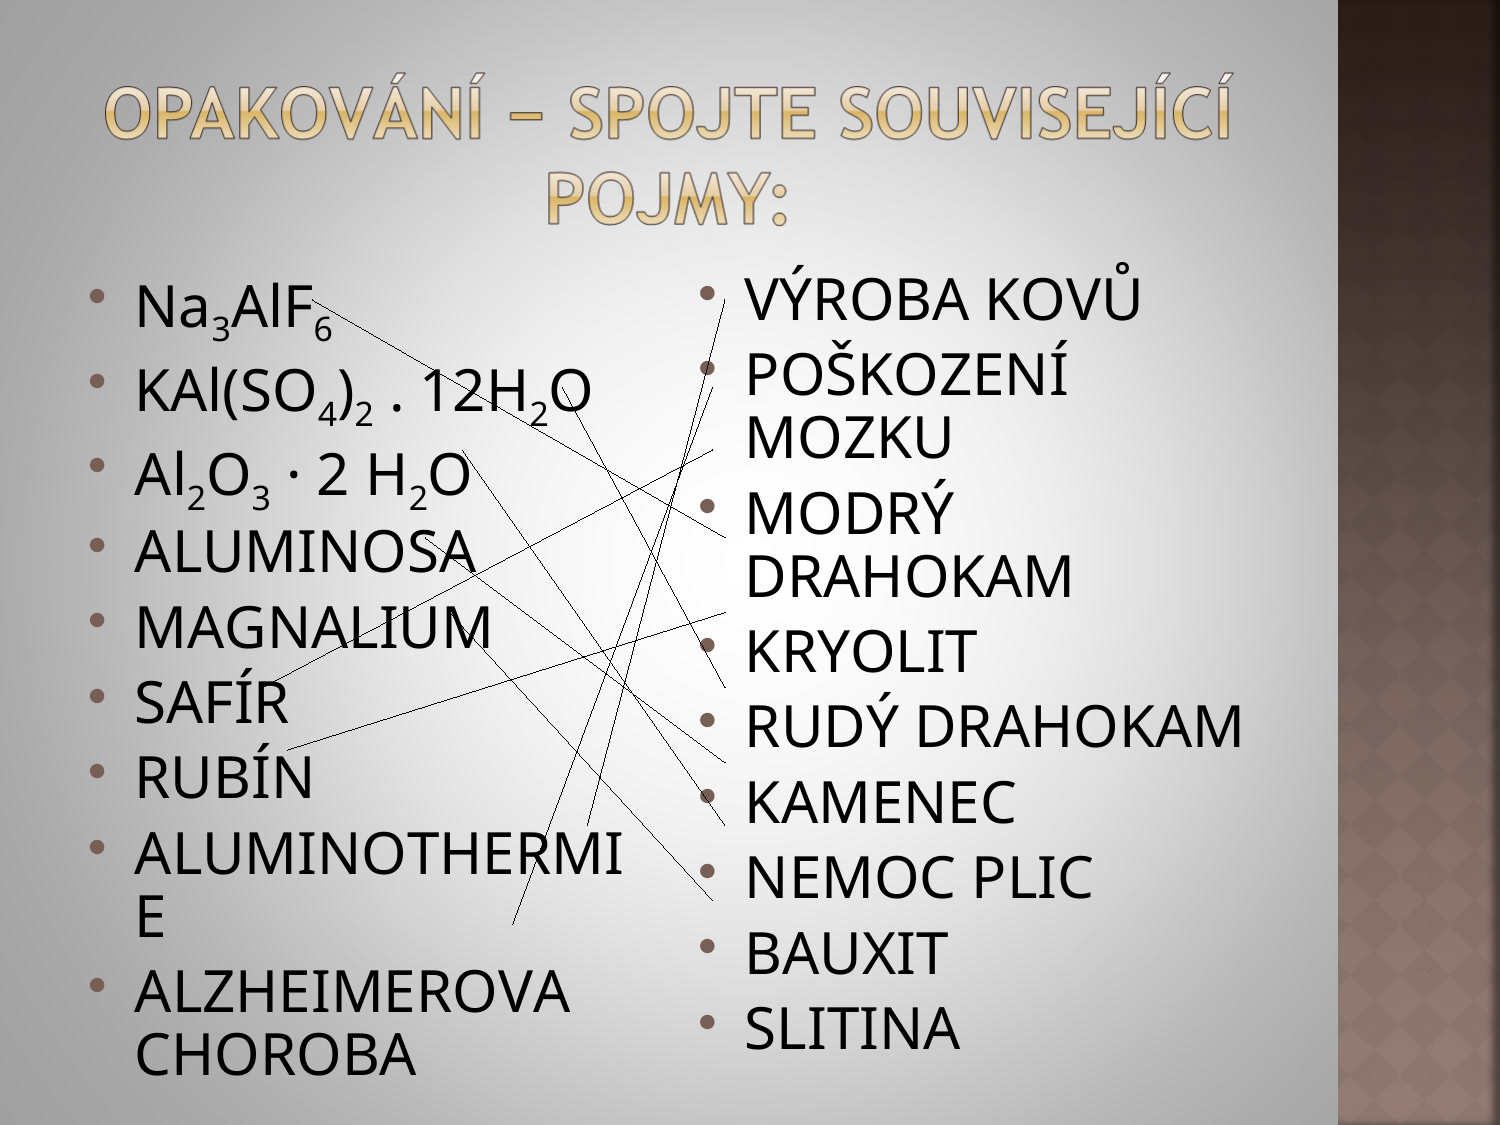

# Na3AlF6
KAl(SO4)2 . 12H2O
Al2O3 · 2 H2O
ALUMINOSA
MAGNALIUM
SAFÍR
RUBÍN
ALUMINOTHERMIE
ALZHEIMEROVA CHOROBA
VÝROBA KOVŮ
POŠKOZENÍ MOZKU
MODRÝ DRAHOKAM
KRYOLIT
RUDÝ DRAHOKAM
KAMENEC
NEMOC PLIC
BAUXIT
SLITINA